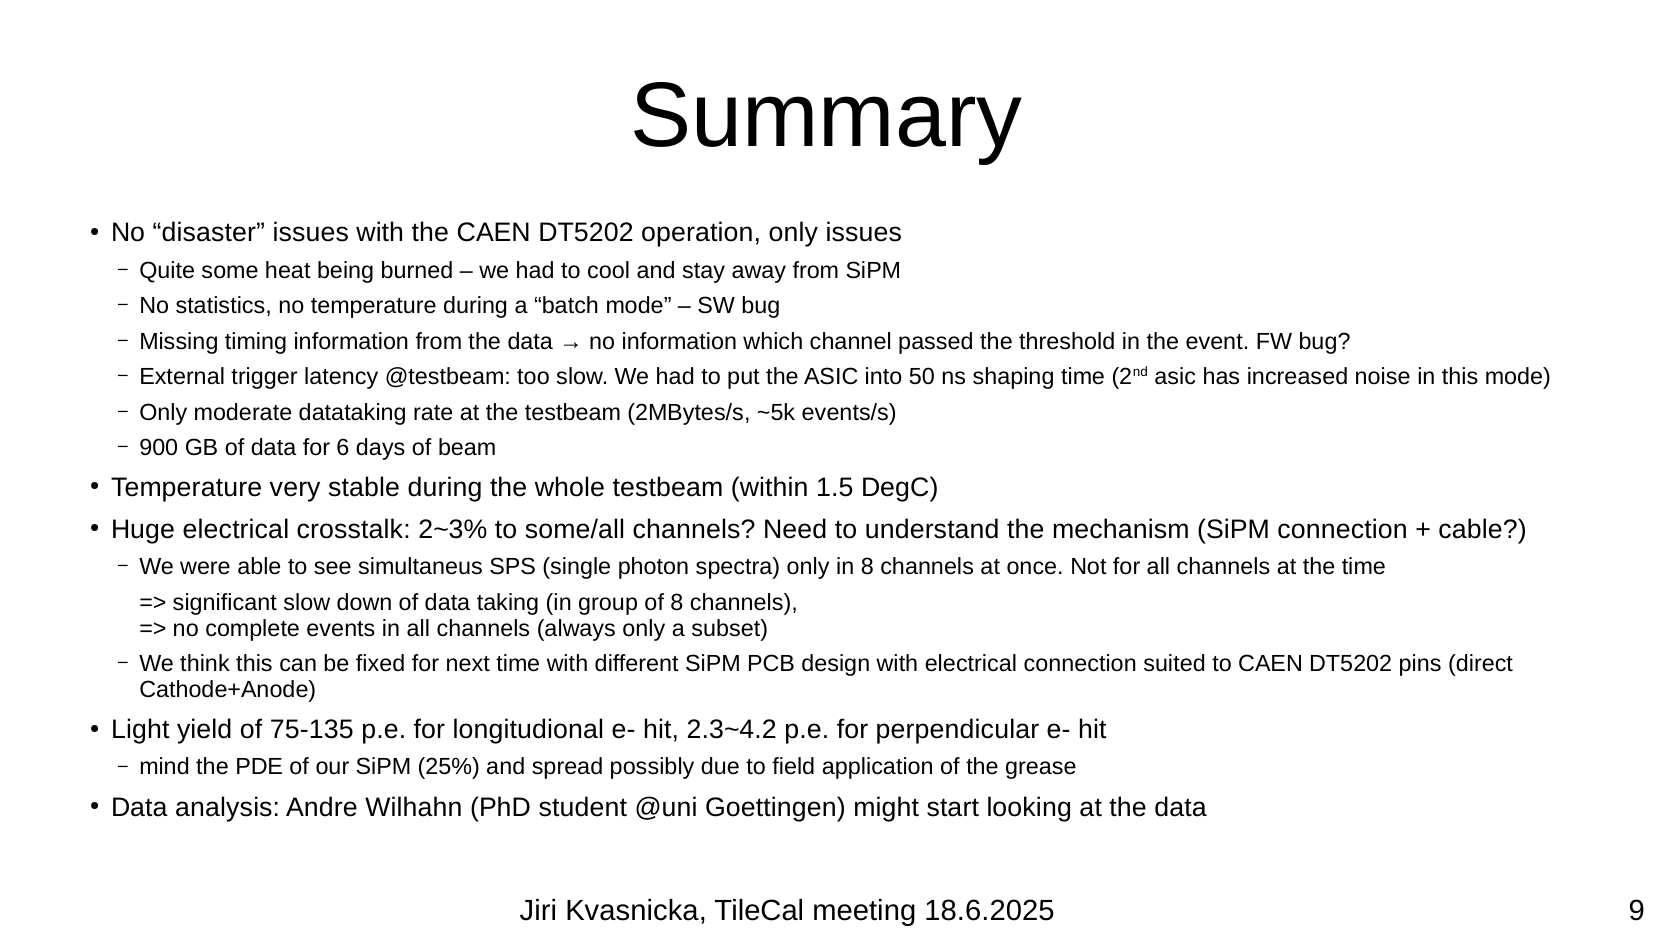

# Summary
No “disaster” issues with the CAEN DT5202 operation, only issues
Quite some heat being burned – we had to cool and stay away from SiPM
No statistics, no temperature during a “batch mode” – SW bug
Missing timing information from the data → no information which channel passed the threshold in the event. FW bug?
External trigger latency @testbeam: too slow. We had to put the ASIC into 50 ns shaping time (2nd asic has increased noise in this mode)
Only moderate datataking rate at the testbeam (2MBytes/s, ~5k events/s)
900 GB of data for 6 days of beam
Temperature very stable during the whole testbeam (within 1.5 DegC)
Huge electrical crosstalk: 2~3% to some/all channels? Need to understand the mechanism (SiPM connection + cable?)
We were able to see simultaneus SPS (single photon spectra) only in 8 channels at once. Not for all channels at the time
=> significant slow down of data taking (in group of 8 channels),
=> no complete events in all channels (always only a subset)
We think this can be fixed for next time with different SiPM PCB design with electrical connection suited to CAEN DT5202 pins (direct Cathode+Anode)
Light yield of 75-135 p.e. for longitudional e- hit, 2.3~4.2 p.e. for perpendicular e- hit
mind the PDE of our SiPM (25%) and spread possibly due to field application of the grease
Data analysis: Andre Wilhahn (PhD student @uni Goettingen) might start looking at the data